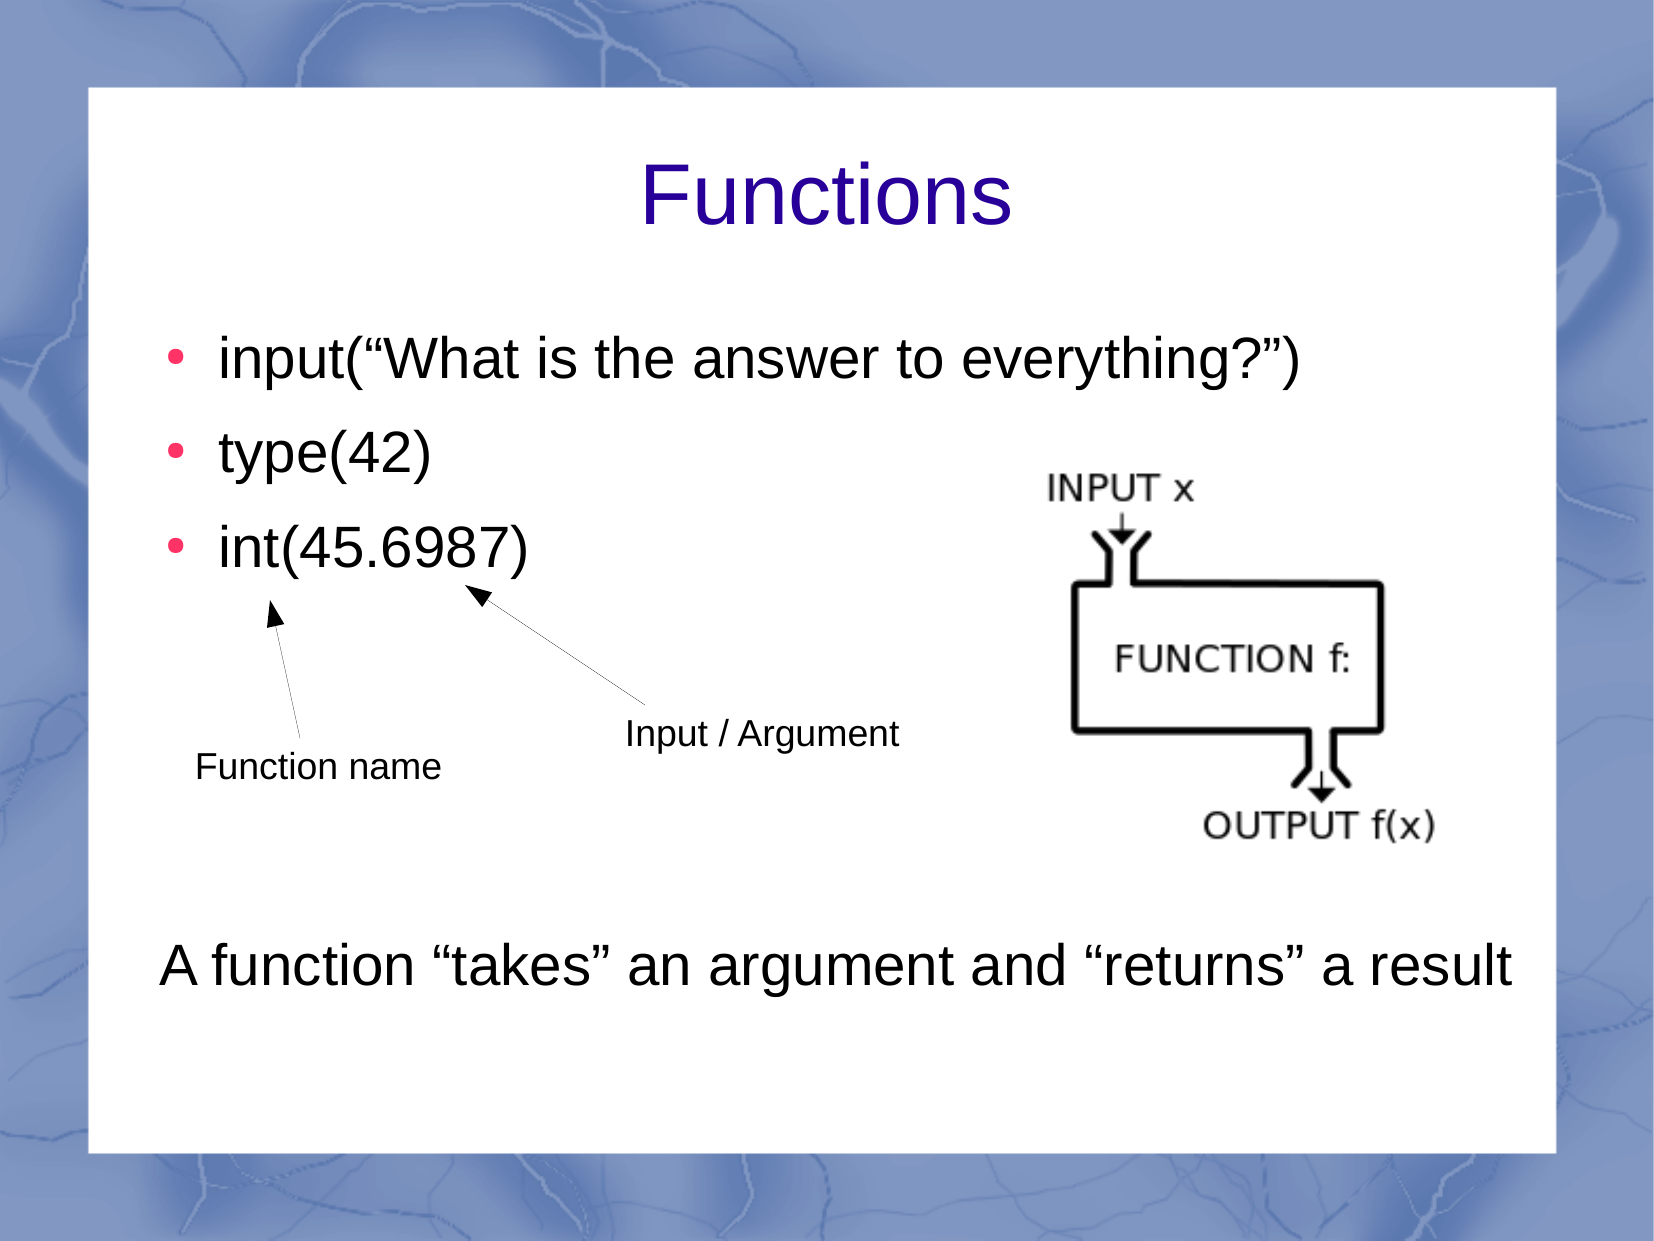

# Functions
input(“What is the answer to everything?”)
type(42)
int(45.6987)
Input / Argument
Function name
A function “takes” an argument and “returns” a result